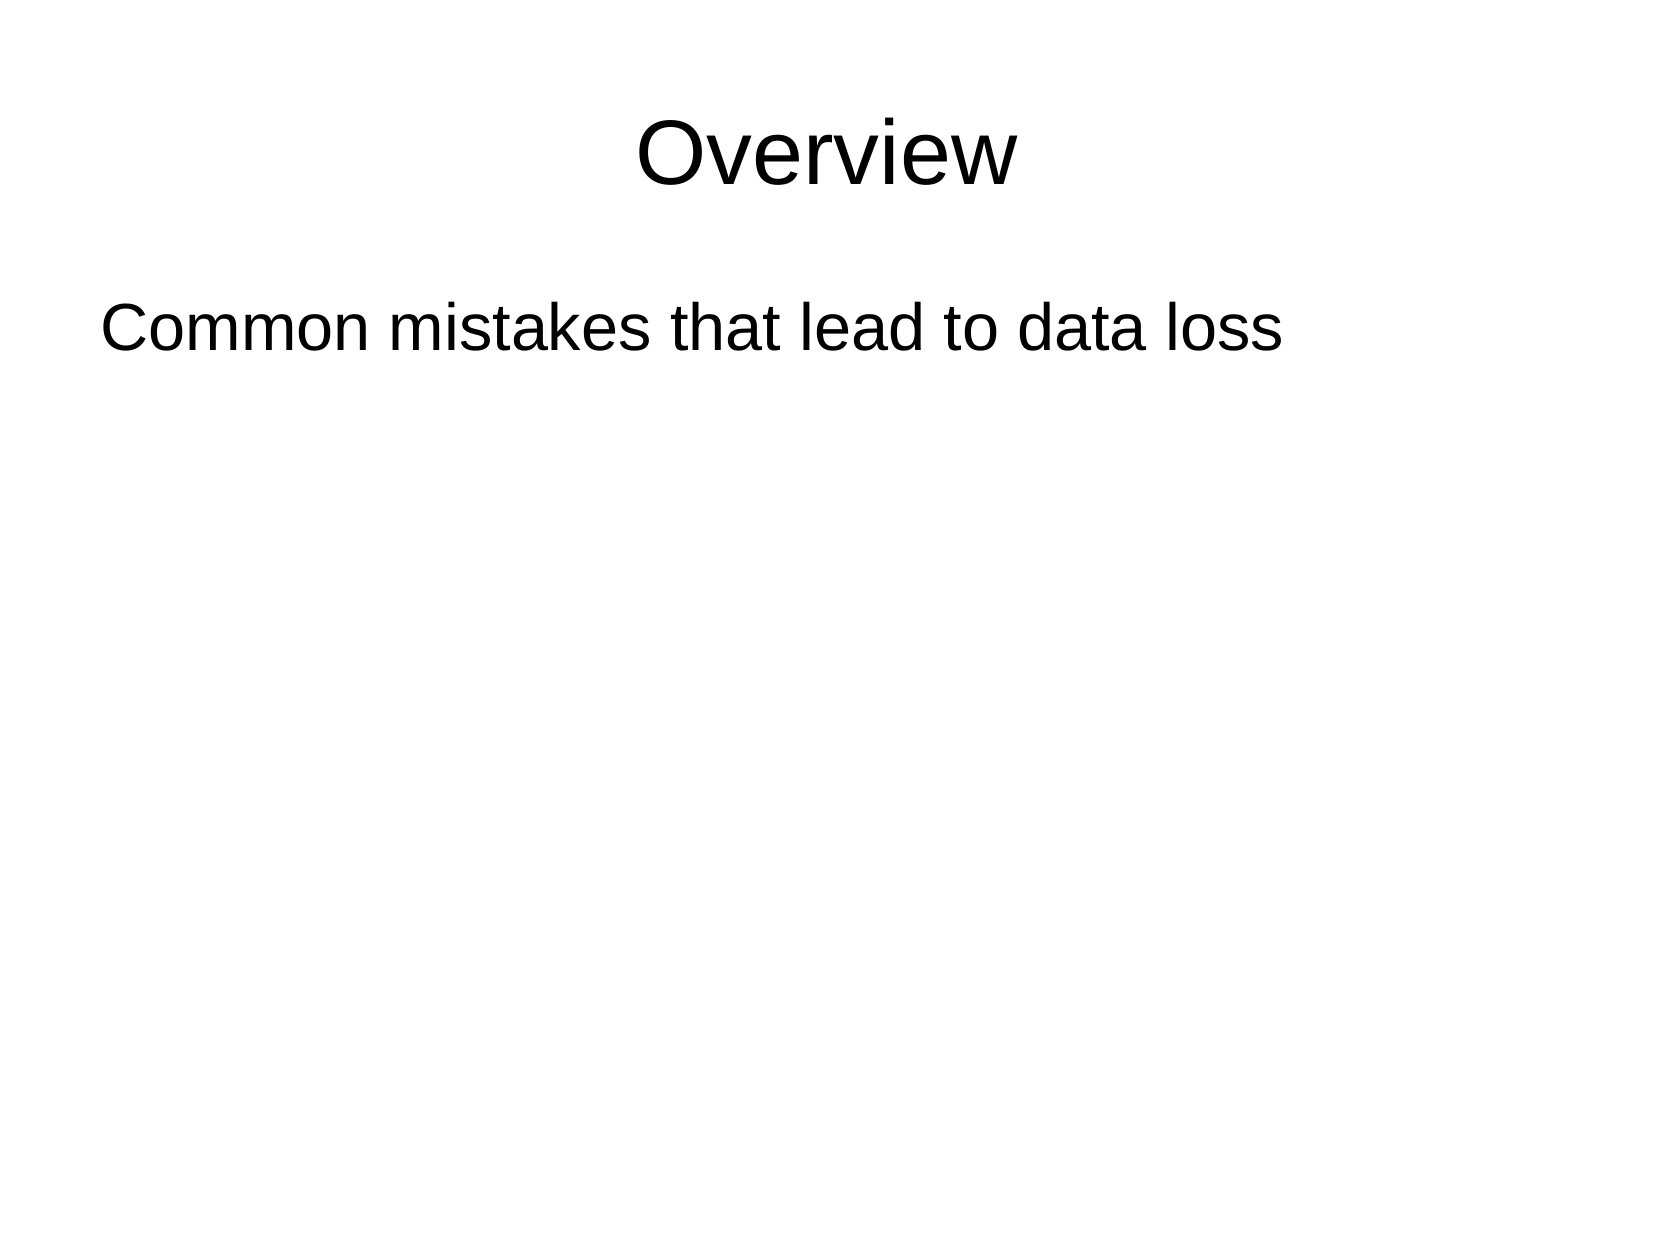

# Overview
Common mistakes that lead to data loss